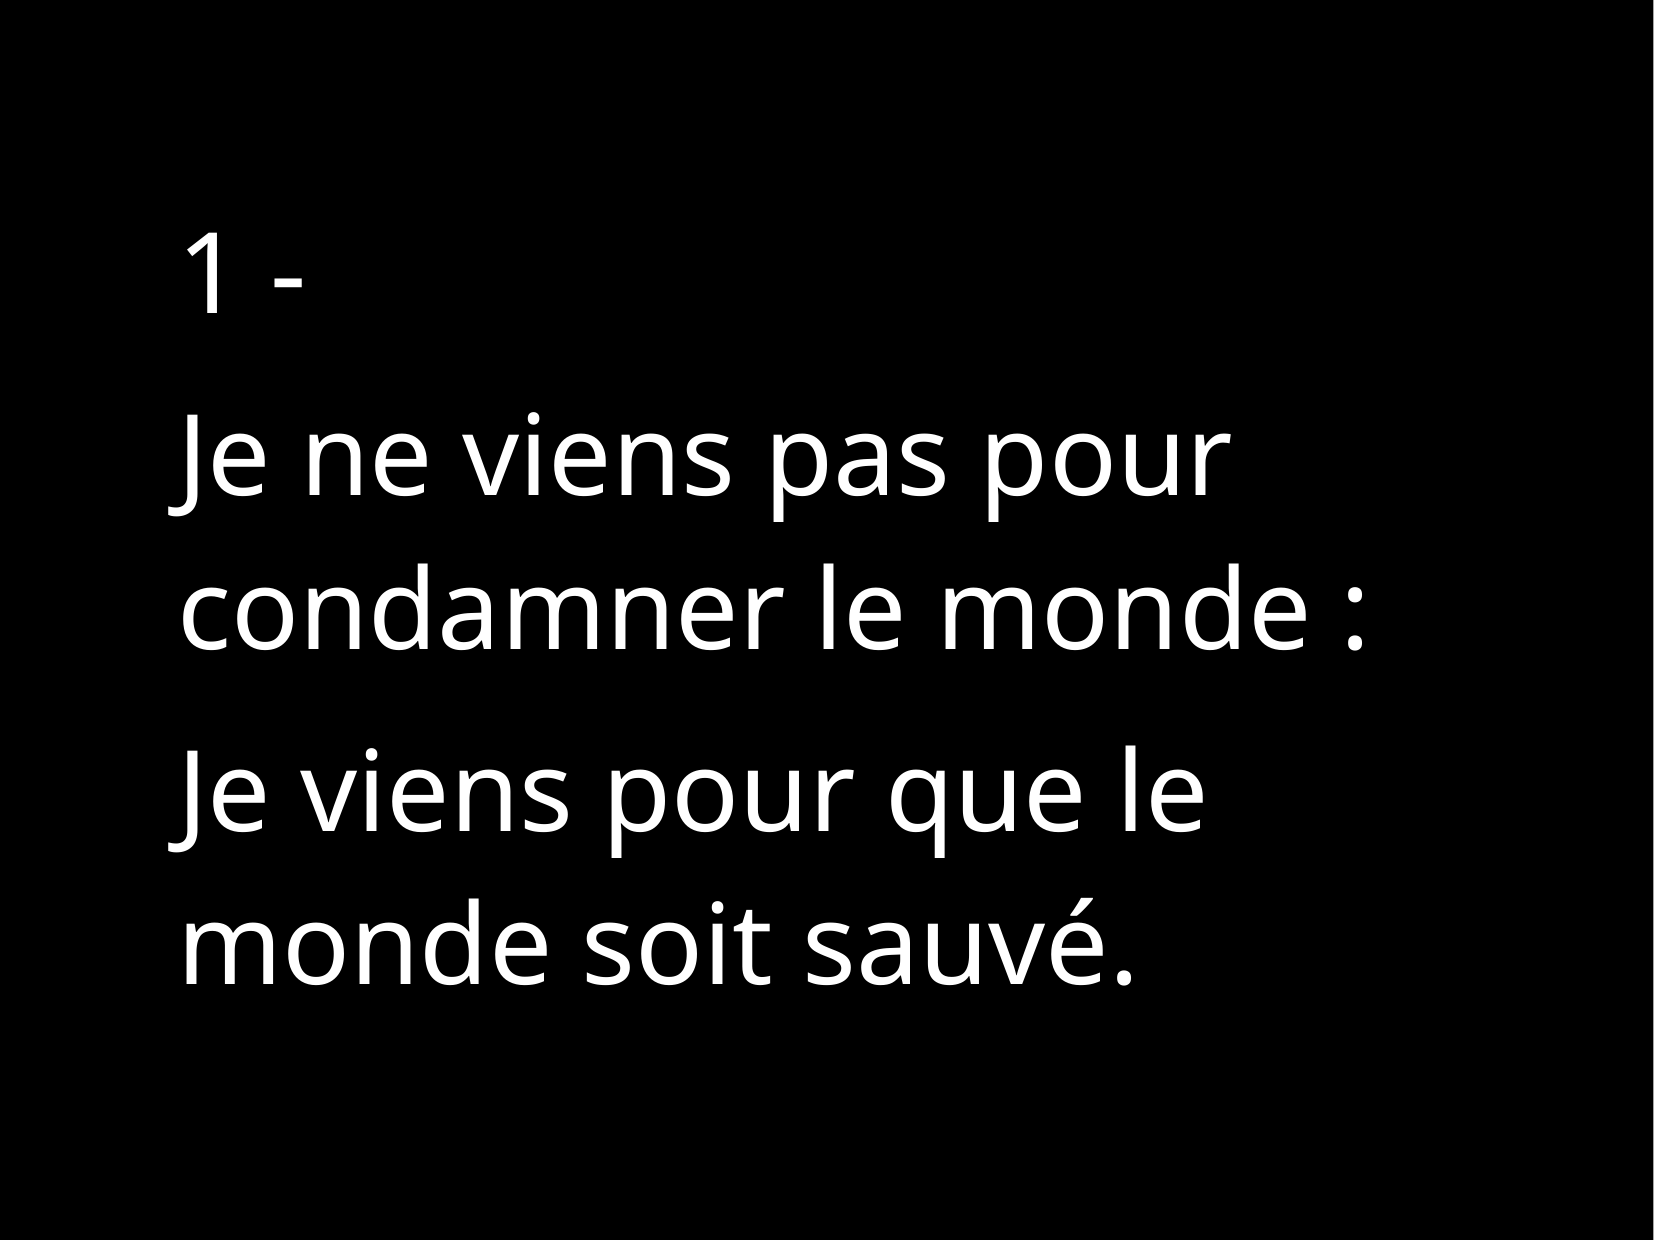

# 1 -
Je ne viens pas pour condamner le monde :
Je viens pour que le monde soit sauvé.